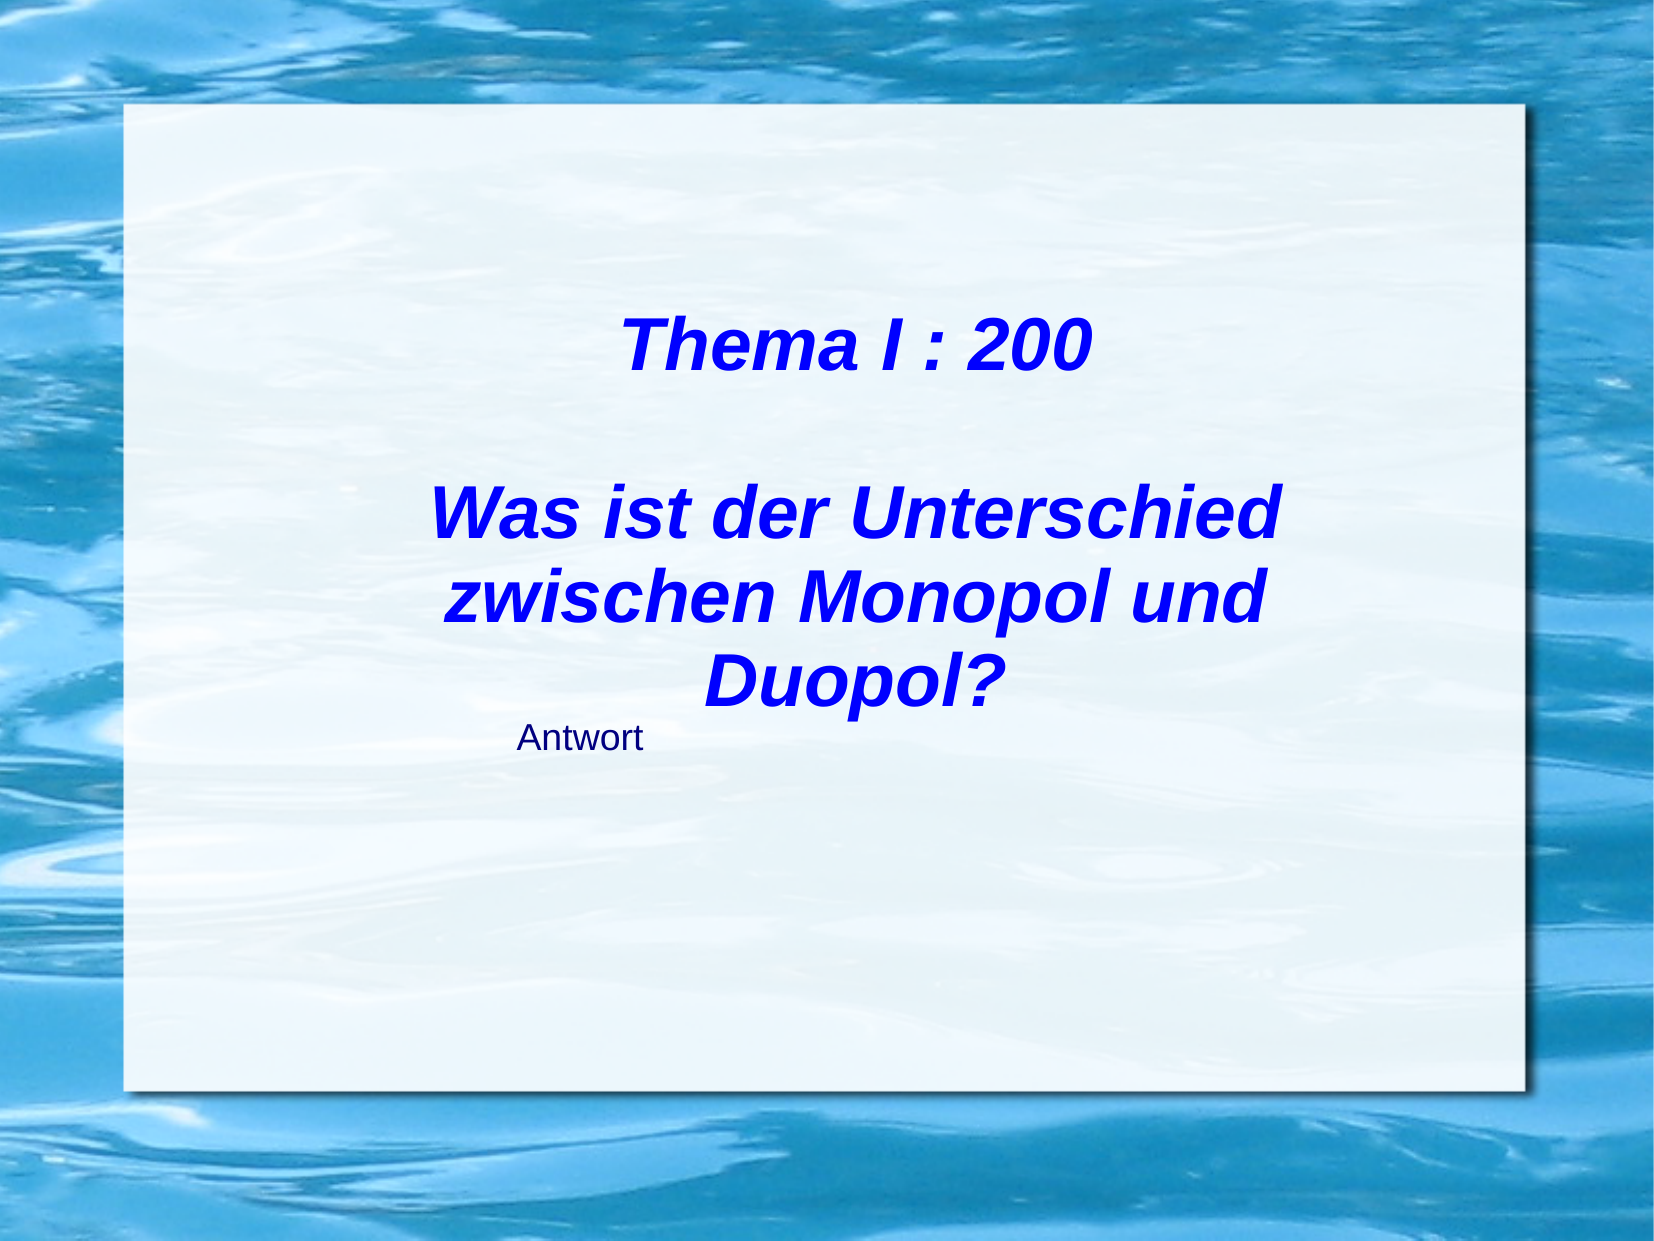

Thema I : 200
Was ist der Unterschied zwischen Monopol und Duopol?
Antwort